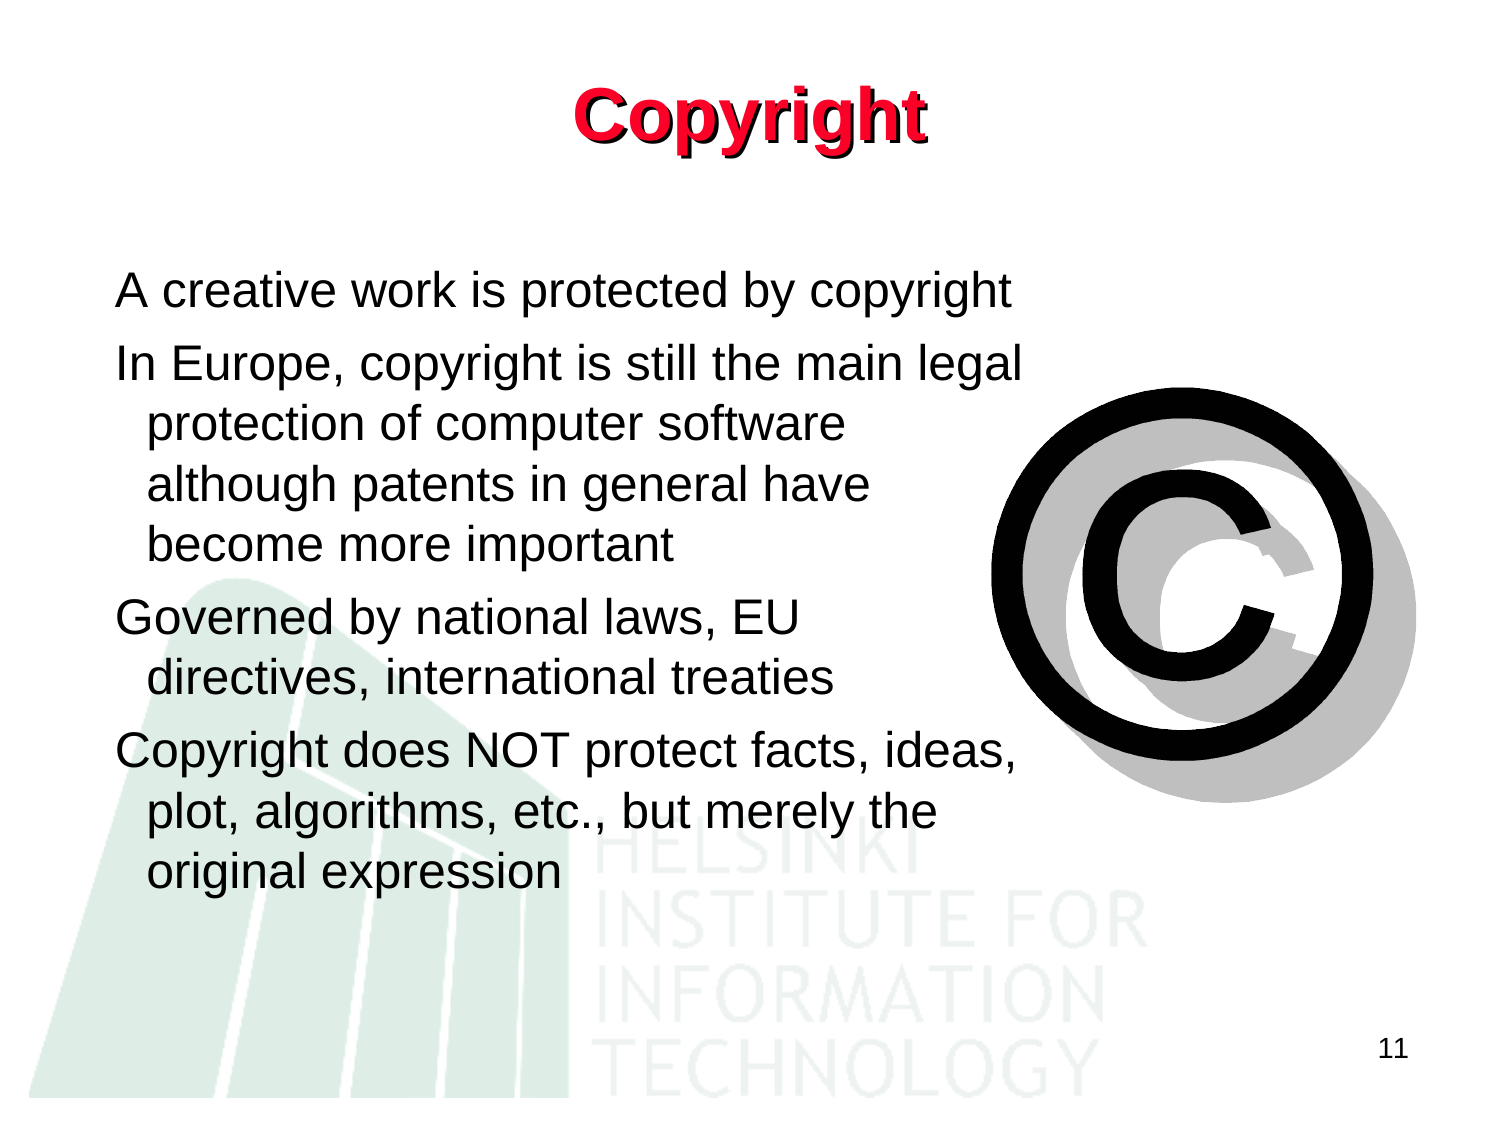

# Copyright
A creative work is protected by copyright
In Europe, copyright is still the main legal protection of computer software although patents in general have become more important
Governed by national laws, EU directives, international treaties
Copyright does NOT protect facts, ideas, plot, algorithms, etc., but merely the original expression
11